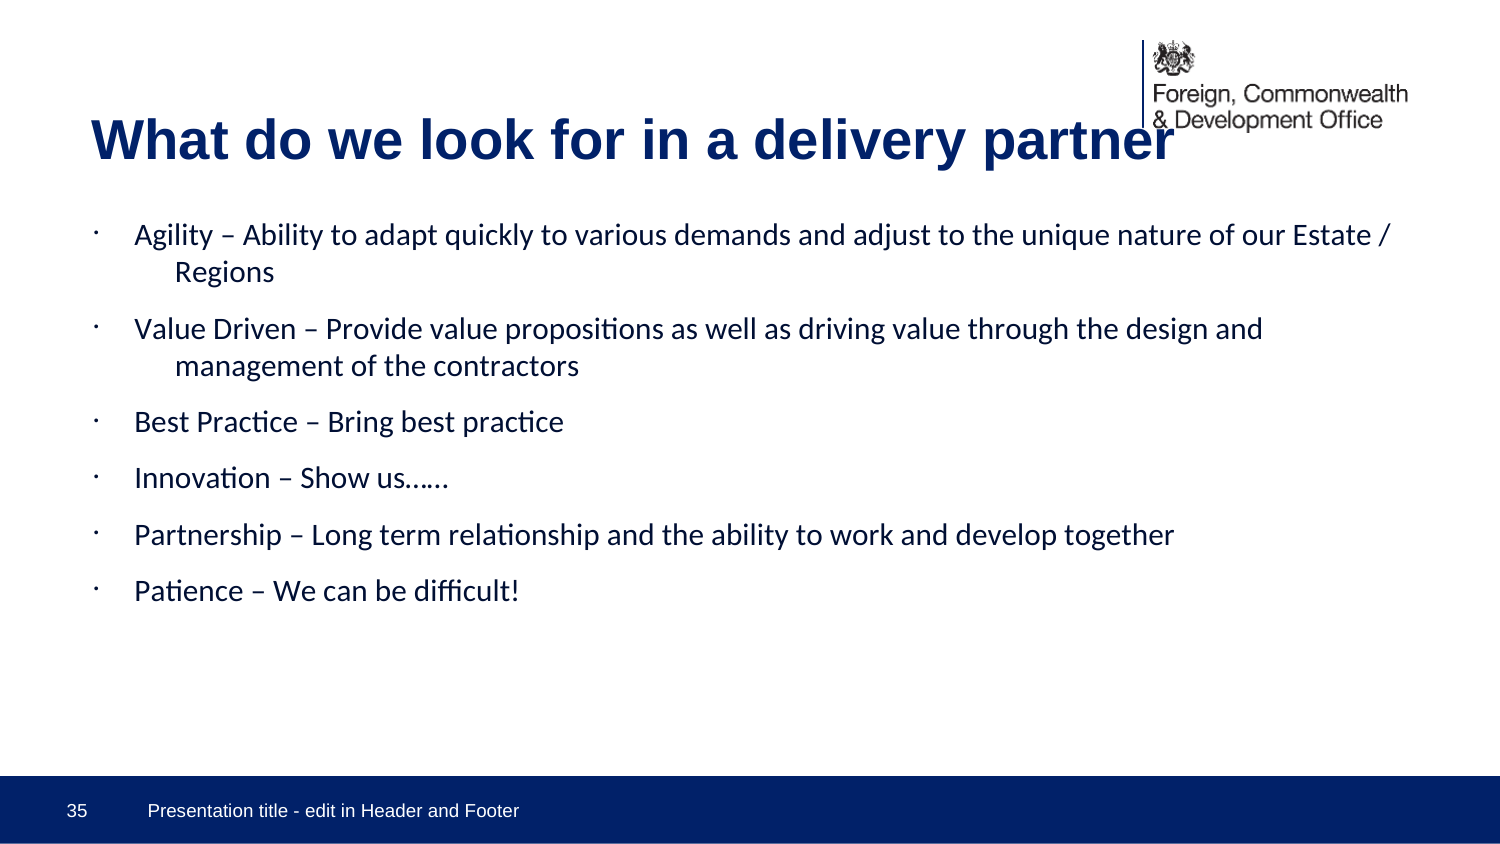

# What do we look for in a delivery partner
Agility – Ability to adapt quickly to various demands and adjust to the unique nature of our Estate / Regions
Value Driven – Provide value propositions as well as driving value through the design and management of the contractors
Best Practice – Bring best practice
Innovation – Show us……
Partnership – Long term relationship and the ability to work and develop together
Patience – We can be difficult!
Presentation title - edit in Header and Footer